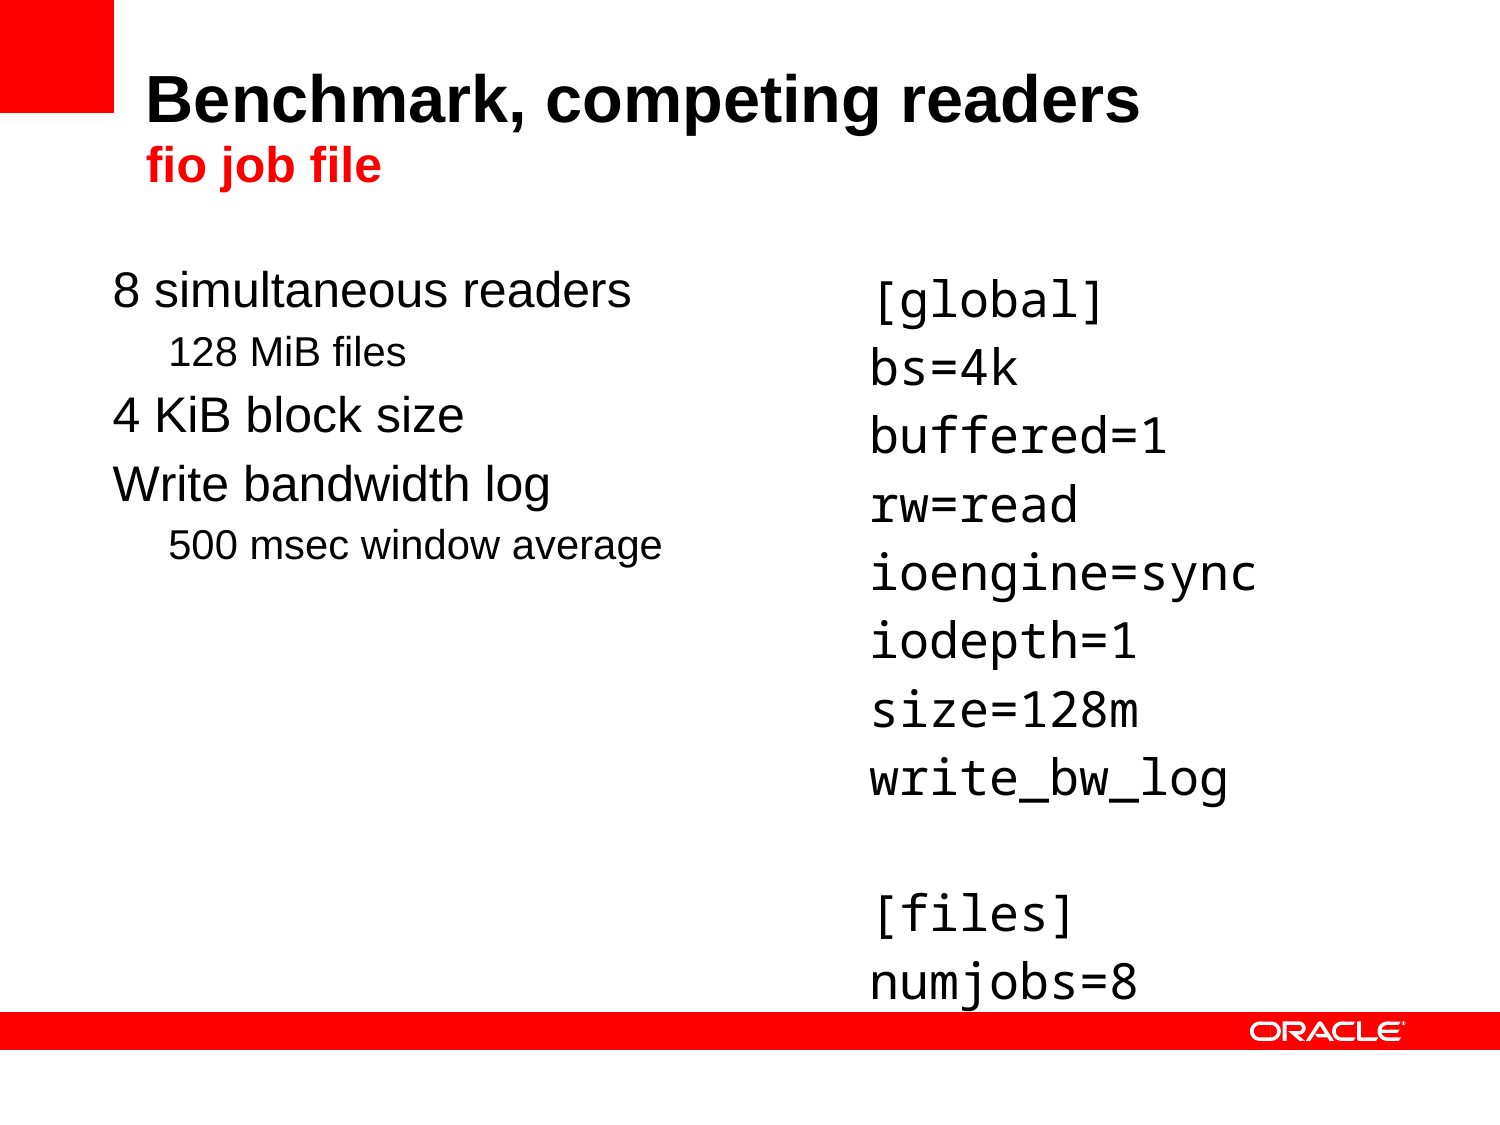

# Benchmark, competing readers fio job file
[global]
bs=4k
buffered=1
rw=read
ioengine=sync
iodepth=1
size=128m
write_bw_log
[files]
numjobs=8
8 simultaneous readers
128 MiB files
4 KiB block size
Write bandwidth log
500 msec window average